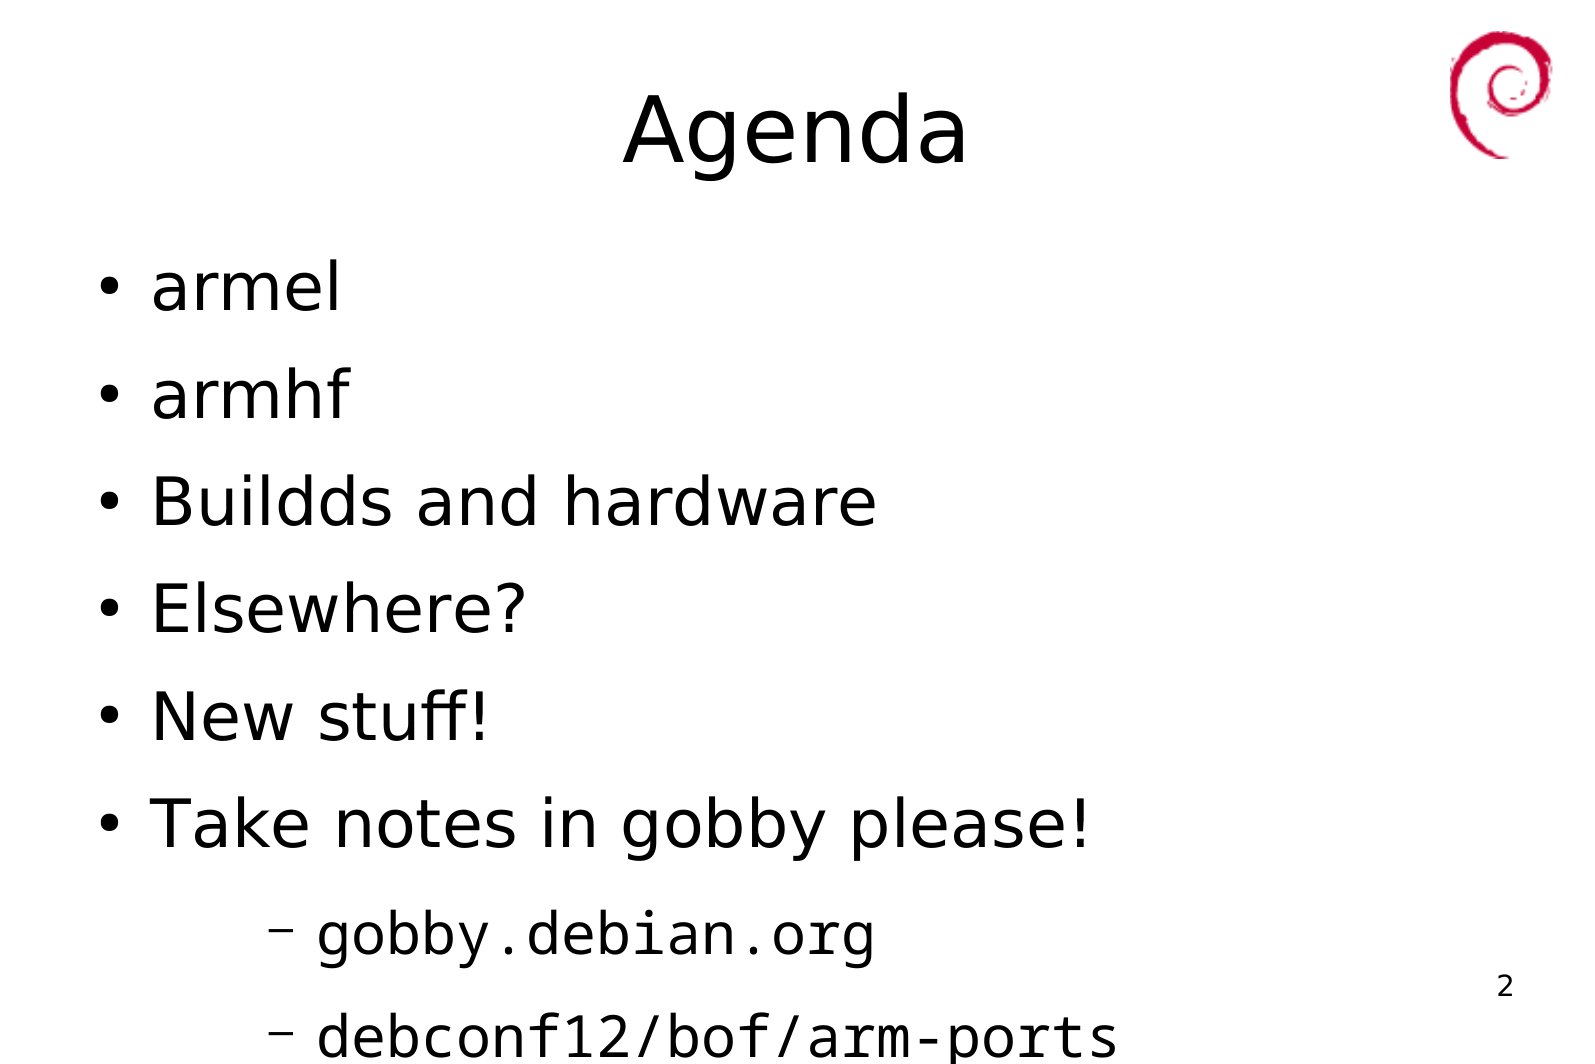

# Agenda
armel
armhf
Buildds and hardware
Elsewhere?
New stuff!
Take notes in gobby please!
gobby.debian.org
debconf12/bof/arm-ports
2